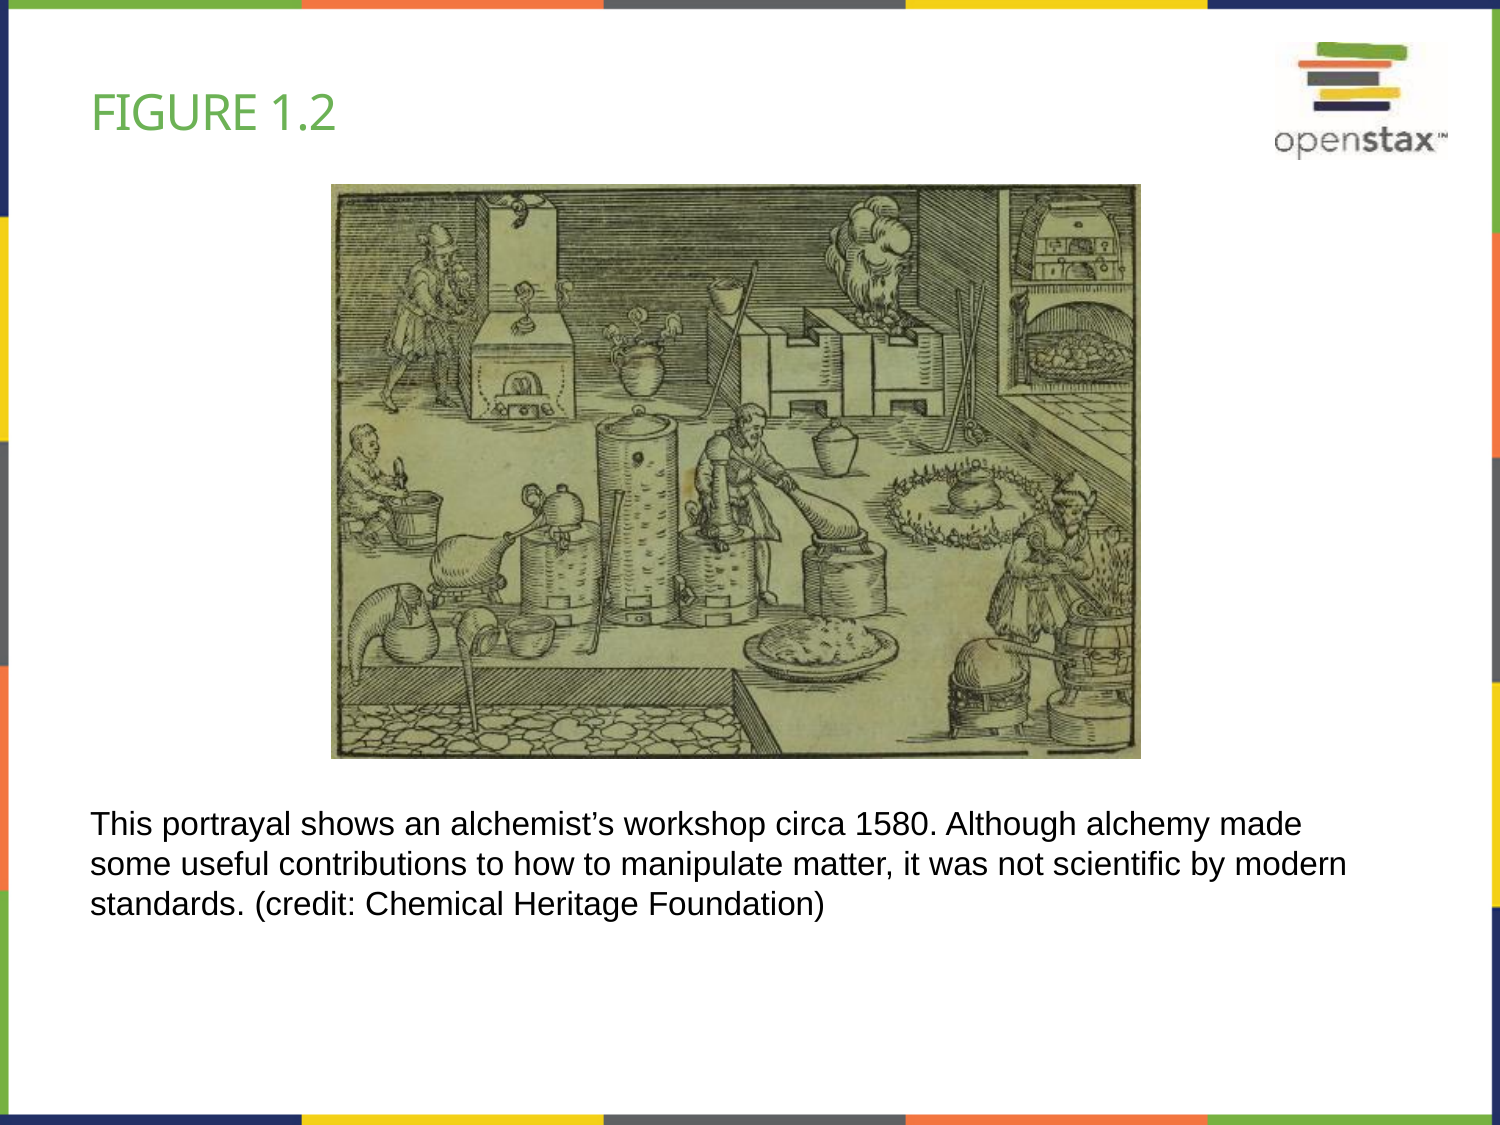

# Figure 1.2
This portrayal shows an alchemist’s workshop circa 1580. Although alchemy made some useful contributions to how to manipulate matter, it was not scientific by modern standards. (credit: Chemical Heritage Foundation)